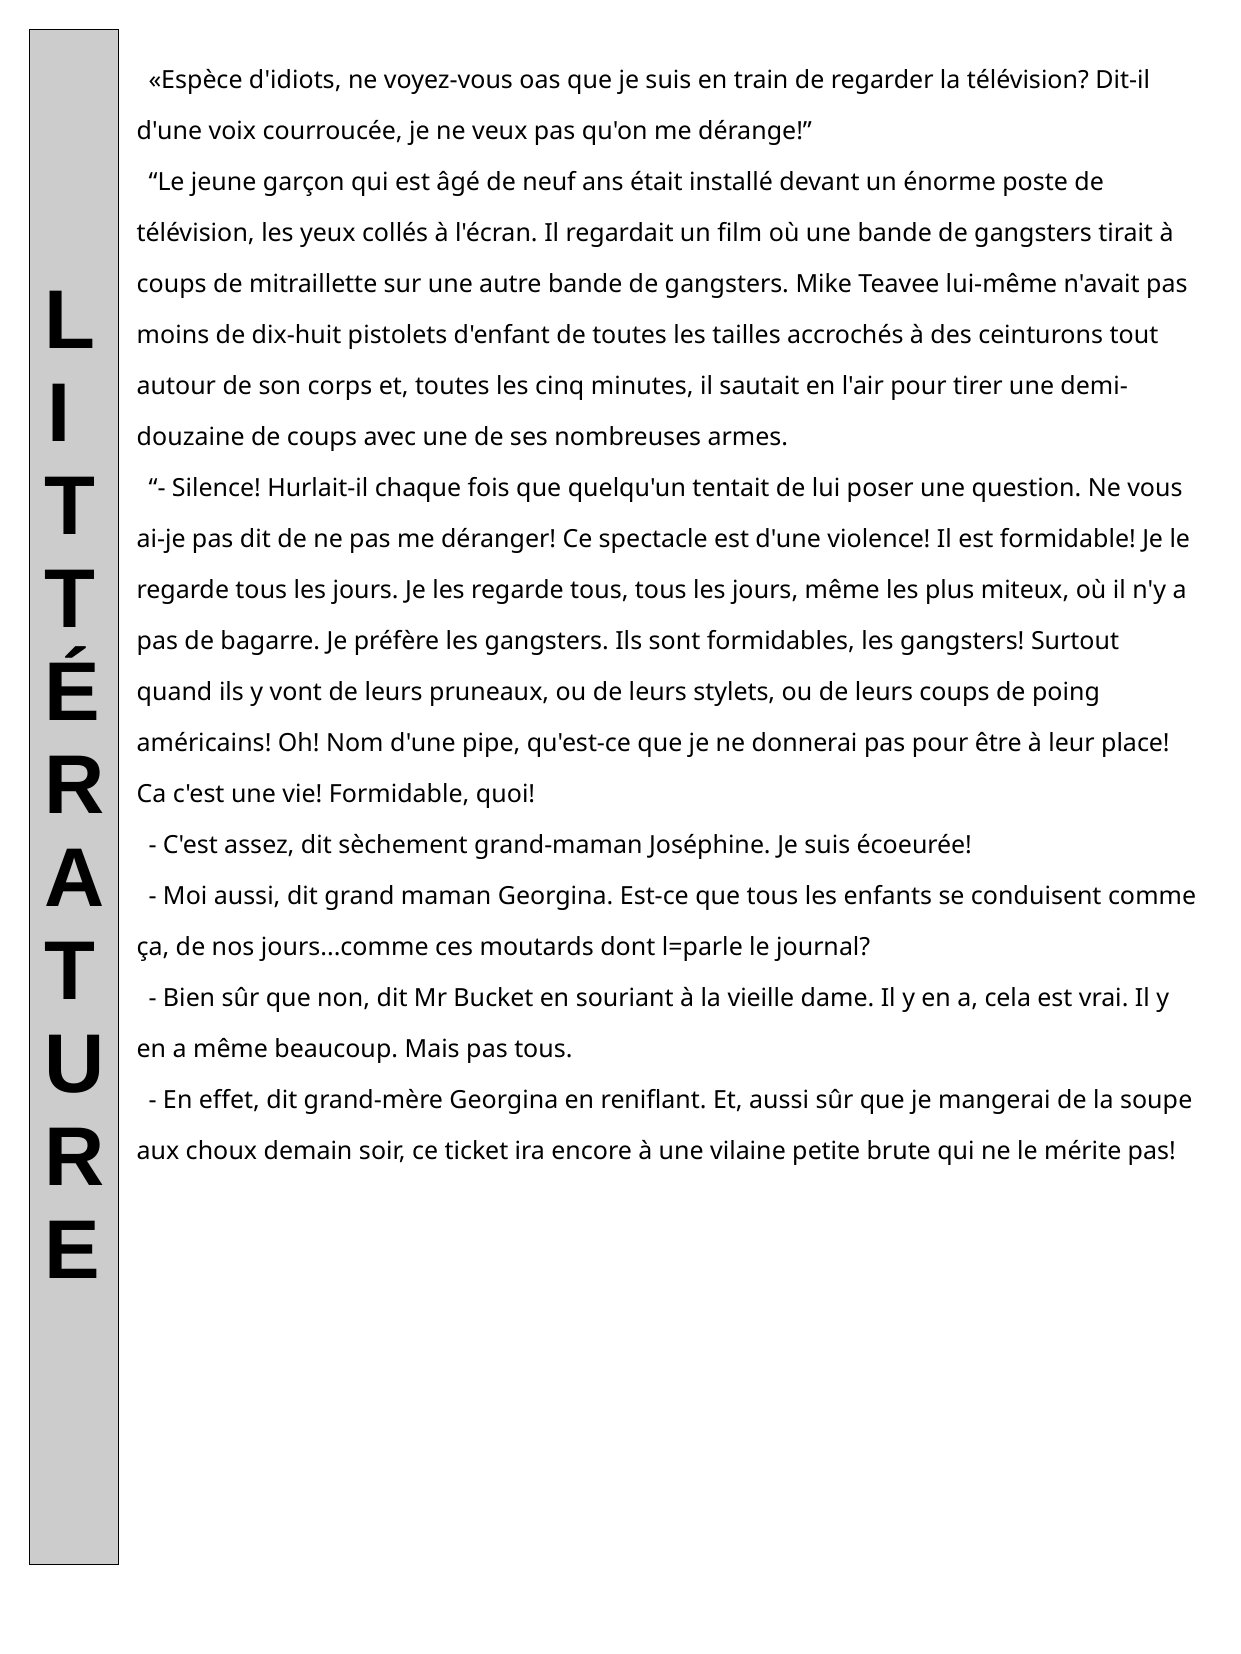

«Espèce d'idiots, ne voyez-vous oas que je suis en train de regarder la télévision? Dit-il d'une voix courroucée, je ne veux pas qu'on me dérange!”
“Le jeune garçon qui est âgé de neuf ans était installé devant un énorme poste de télévision, les yeux collés à l'écran. Il regardait un film où une bande de gangsters tirait à coups de mitraillette sur une autre bande de gangsters. Mike Teavee lui-même n'avait pas moins de dix-huit pistolets d'enfant de toutes les tailles accrochés à des ceinturons tout autour de son corps et, toutes les cinq minutes, il sautait en l'air pour tirer une demi-douzaine de coups avec une de ses nombreuses armes.
“- Silence! Hurlait-il chaque fois que quelqu'un tentait de lui poser une question. Ne vous ai-je pas dit de ne pas me déranger! Ce spectacle est d'une violence! Il est formidable! Je le regarde tous les jours. Je les regarde tous, tous les jours, même les plus miteux, où il n'y a pas de bagarre. Je préfère les gangsters. Ils sont formidables, les gangsters! Surtout quand ils y vont de leurs pruneaux, ou de leurs stylets, ou de leurs coups de poing américains! Oh! Nom d'une pipe, qu'est-ce que je ne donnerai pas pour être à leur place! Ca c'est une vie! Formidable, quoi!
- C'est assez, dit sèchement grand-maman Joséphine. Je suis écoeurée!
- Moi aussi, dit grand maman Georgina. Est-ce que tous les enfants se conduisent comme ça, de nos jours...comme ces moutards dont l=parle le journal?
- Bien sûr que non, dit Mr Bucket en souriant à la vieille dame. Il y en a, cela est vrai. Il y en a même beaucoup. Mais pas tous.
- En effet, dit grand-mère Georgina en reniflant. Et, aussi sûr que je mangerai de la soupe aux choux demain soir, ce ticket ira encore à une vilaine petite brute qui ne le mérite pas!
LITTÉRATURE